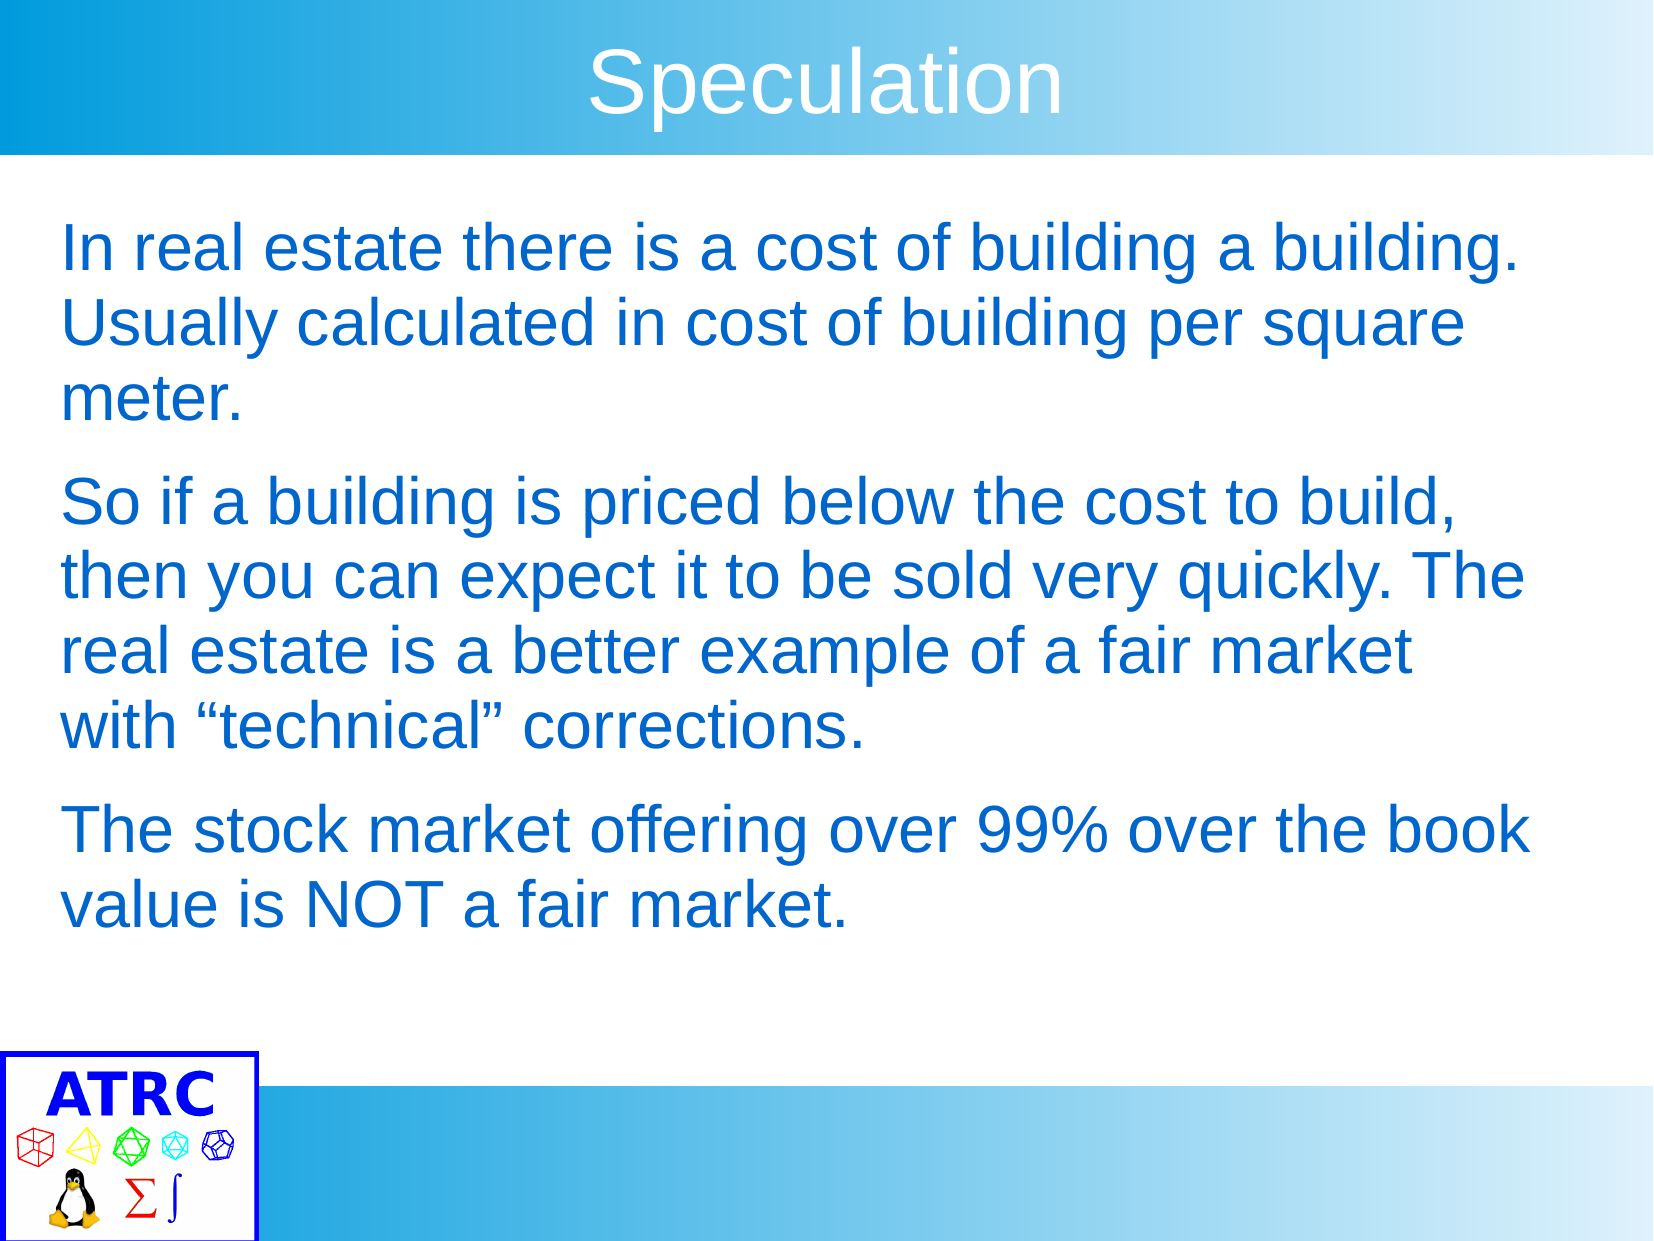

# Speculation
In real estate there is a cost of building a building. Usually calculated in cost of building per square meter.
So if a building is priced below the cost to build, then you can expect it to be sold very quickly. The real estate is a better example of a fair market with “technical” corrections.
The stock market offering over 99% over the book value is NOT a fair market.